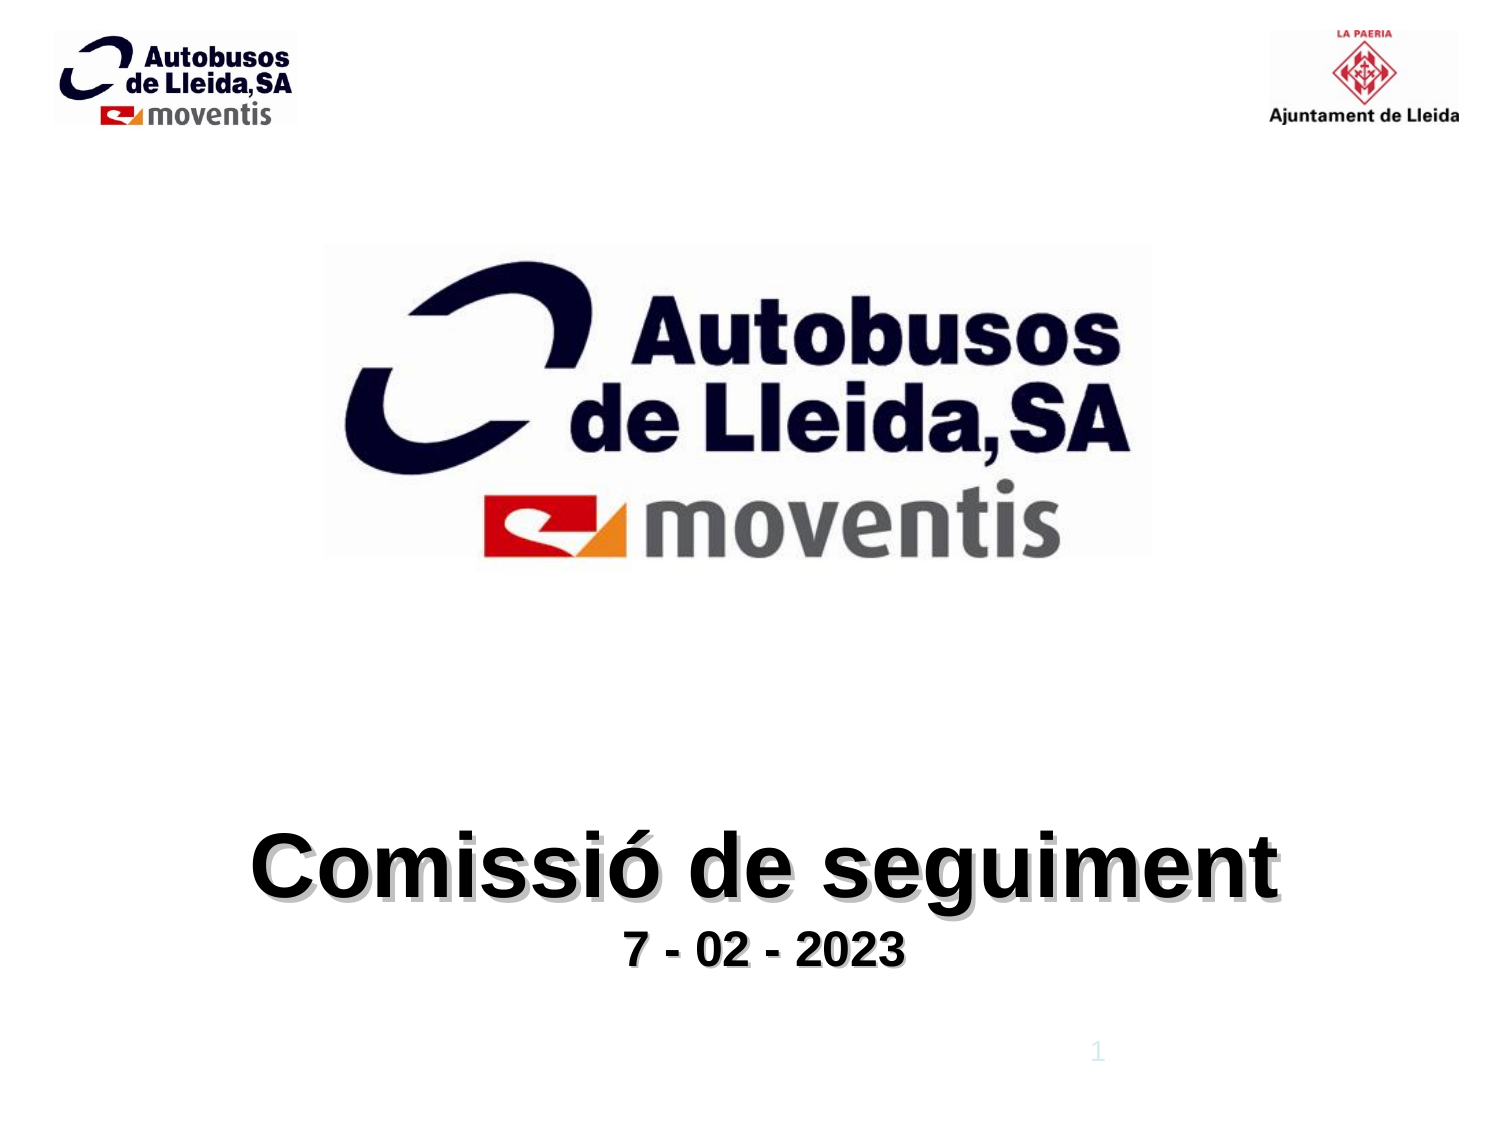

Comissió de seguiment
7 - 02 - 2023